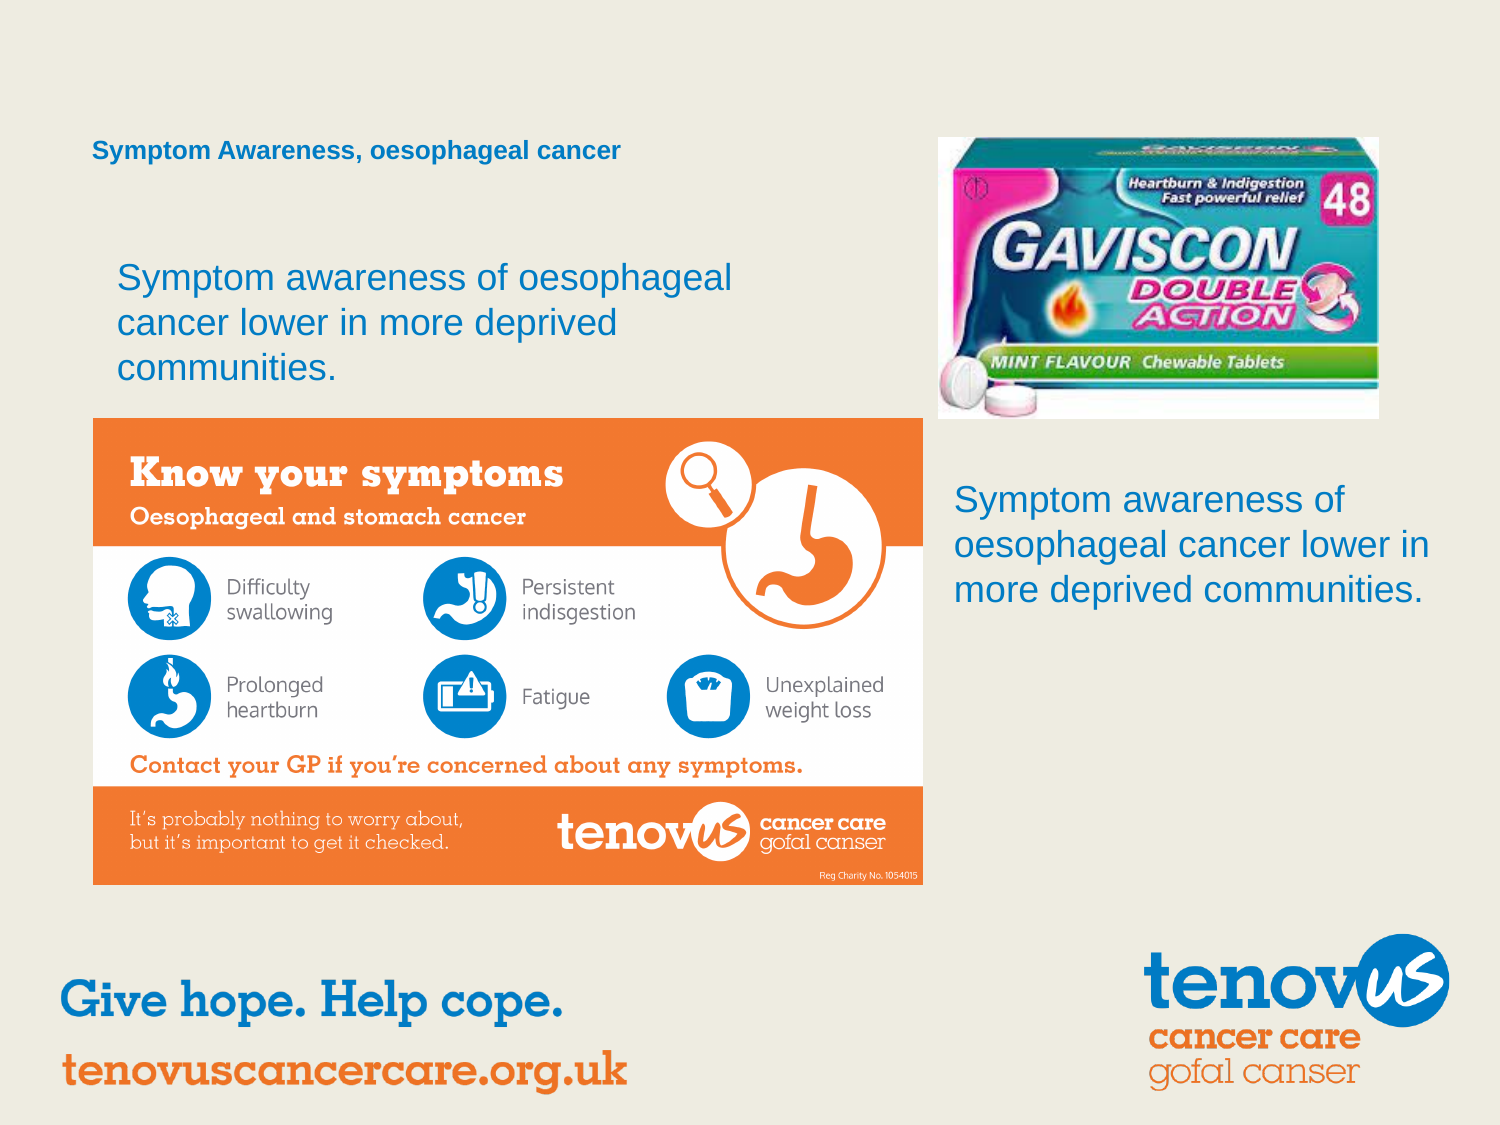

# Symptom Awareness, oesophageal cancer
Symptom awareness of oesophageal cancer lower in more deprived communities.
Symptom awareness of oesophageal cancer lower in more deprived communities.